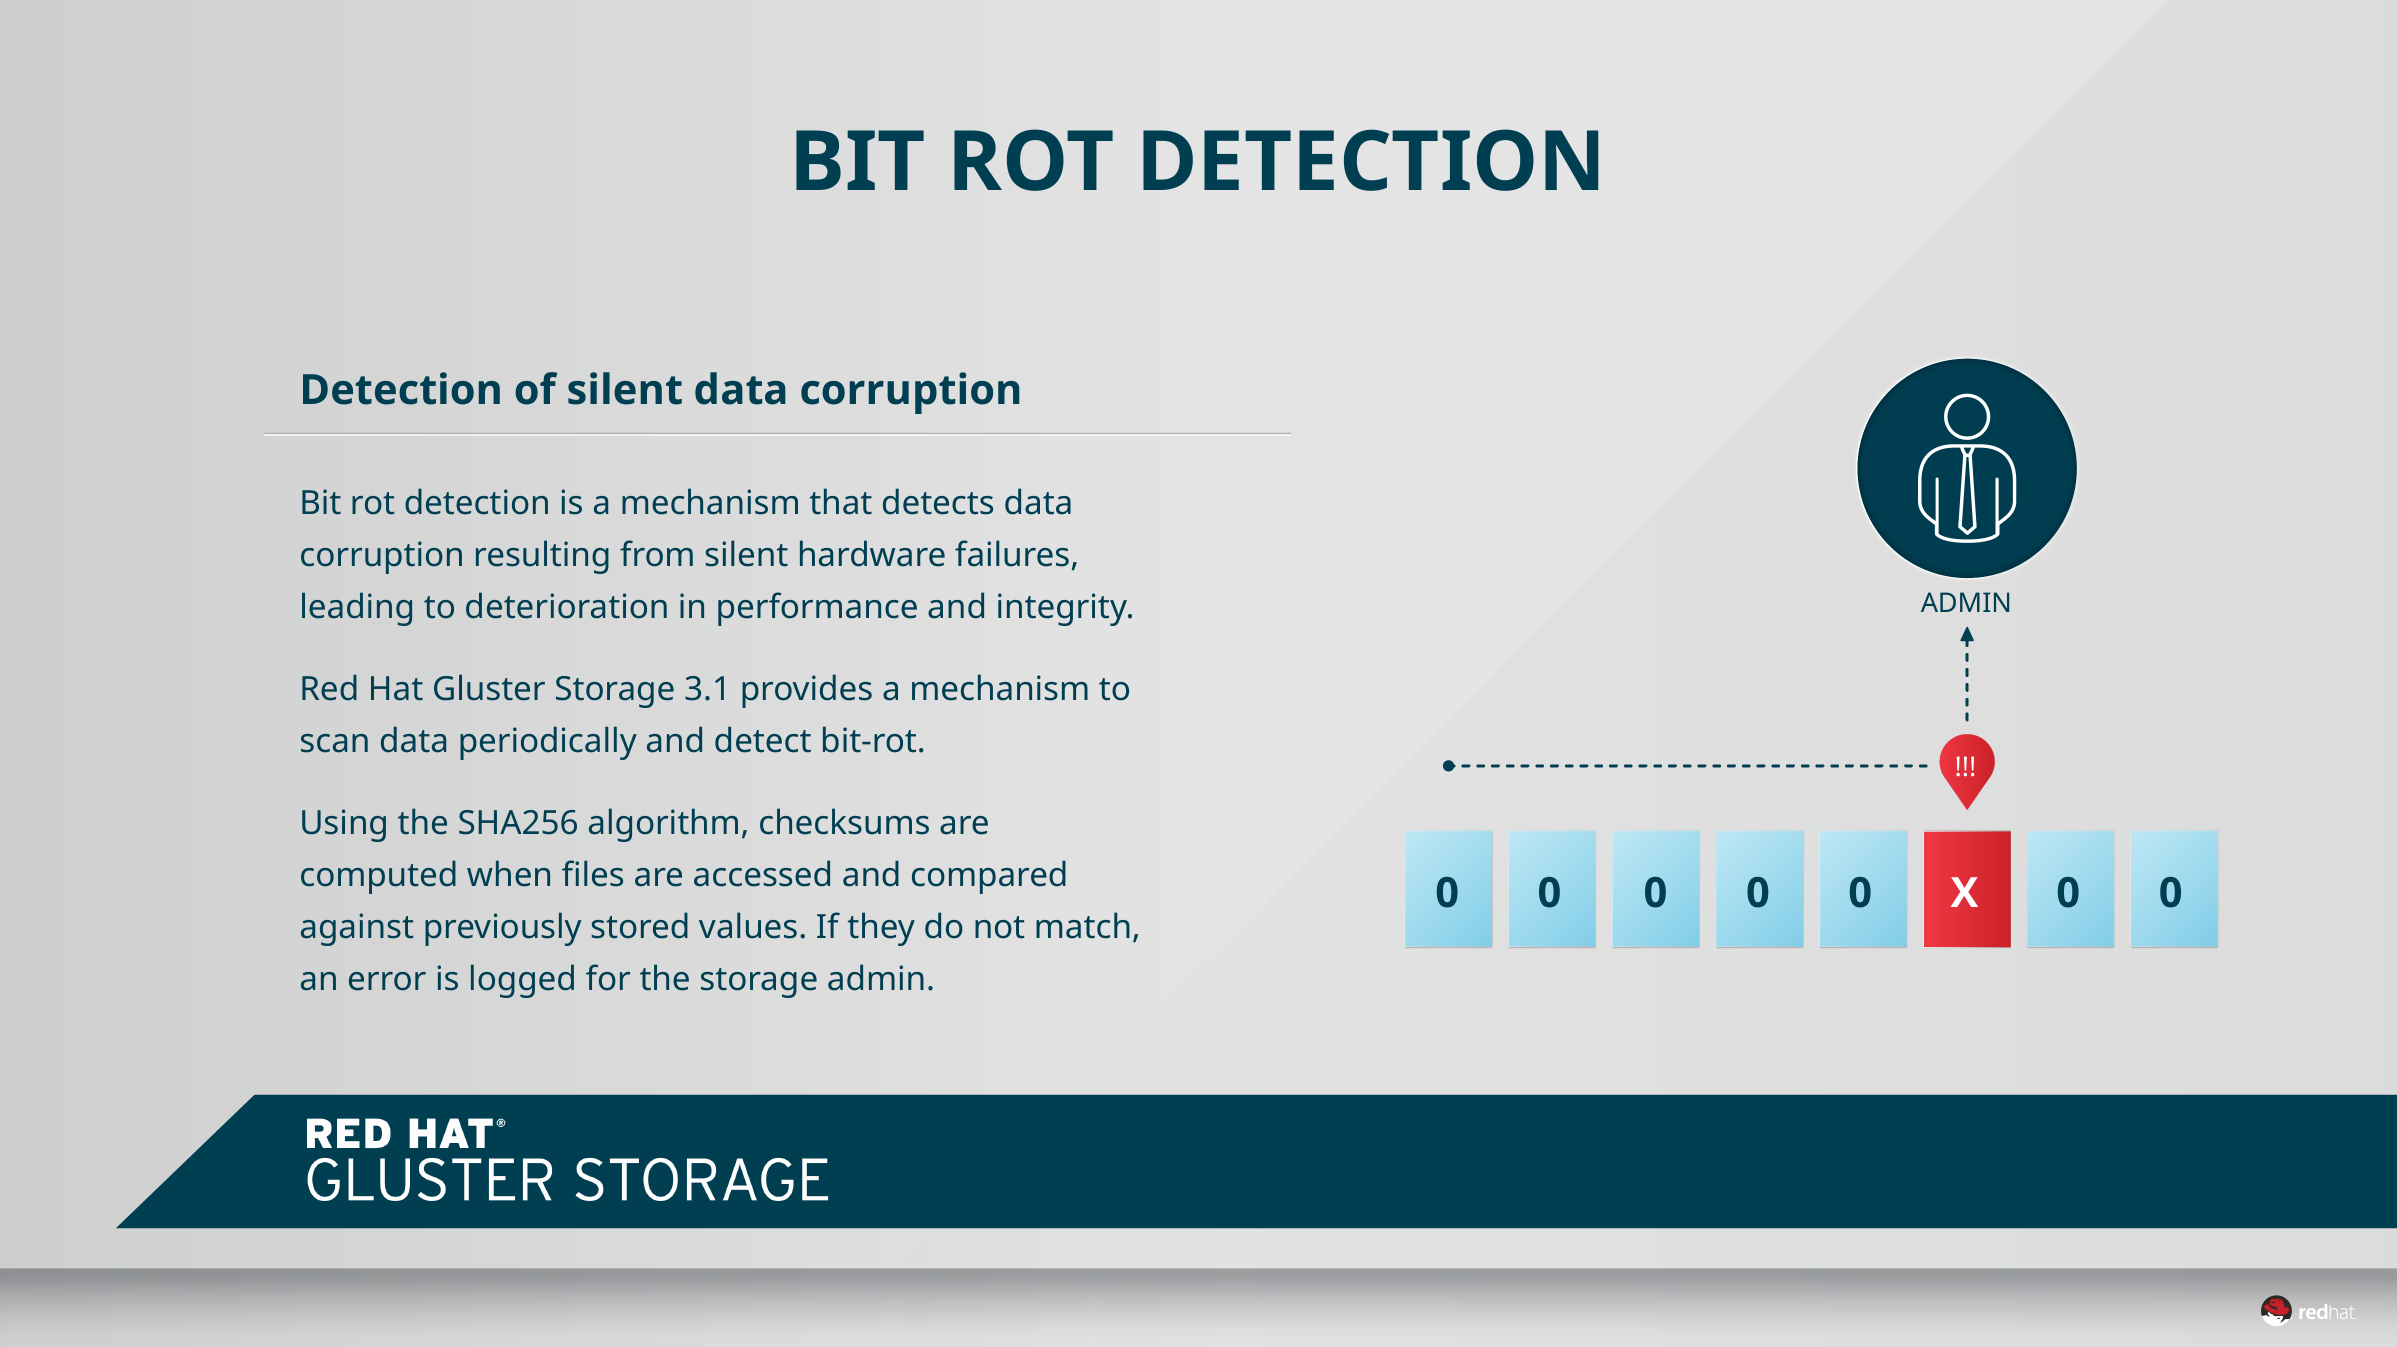

BIT ROT DETECTION
Detection of silent data corruption
Bit rot detection is a mechanism that detects data corruption resulting from silent hardware failures, leading to deterioration in performance and integrity.
Red Hat Gluster Storage 3.1 provides a mechanism to scan data periodically and detect bit-rot.
Using the SHA256 algorithm, checksums are computed when files are accessed and compared against previously stored values. If they do not match, an error is logged for the storage admin.
ADMIN
!!!
0
0
0
0
0
0
0
X